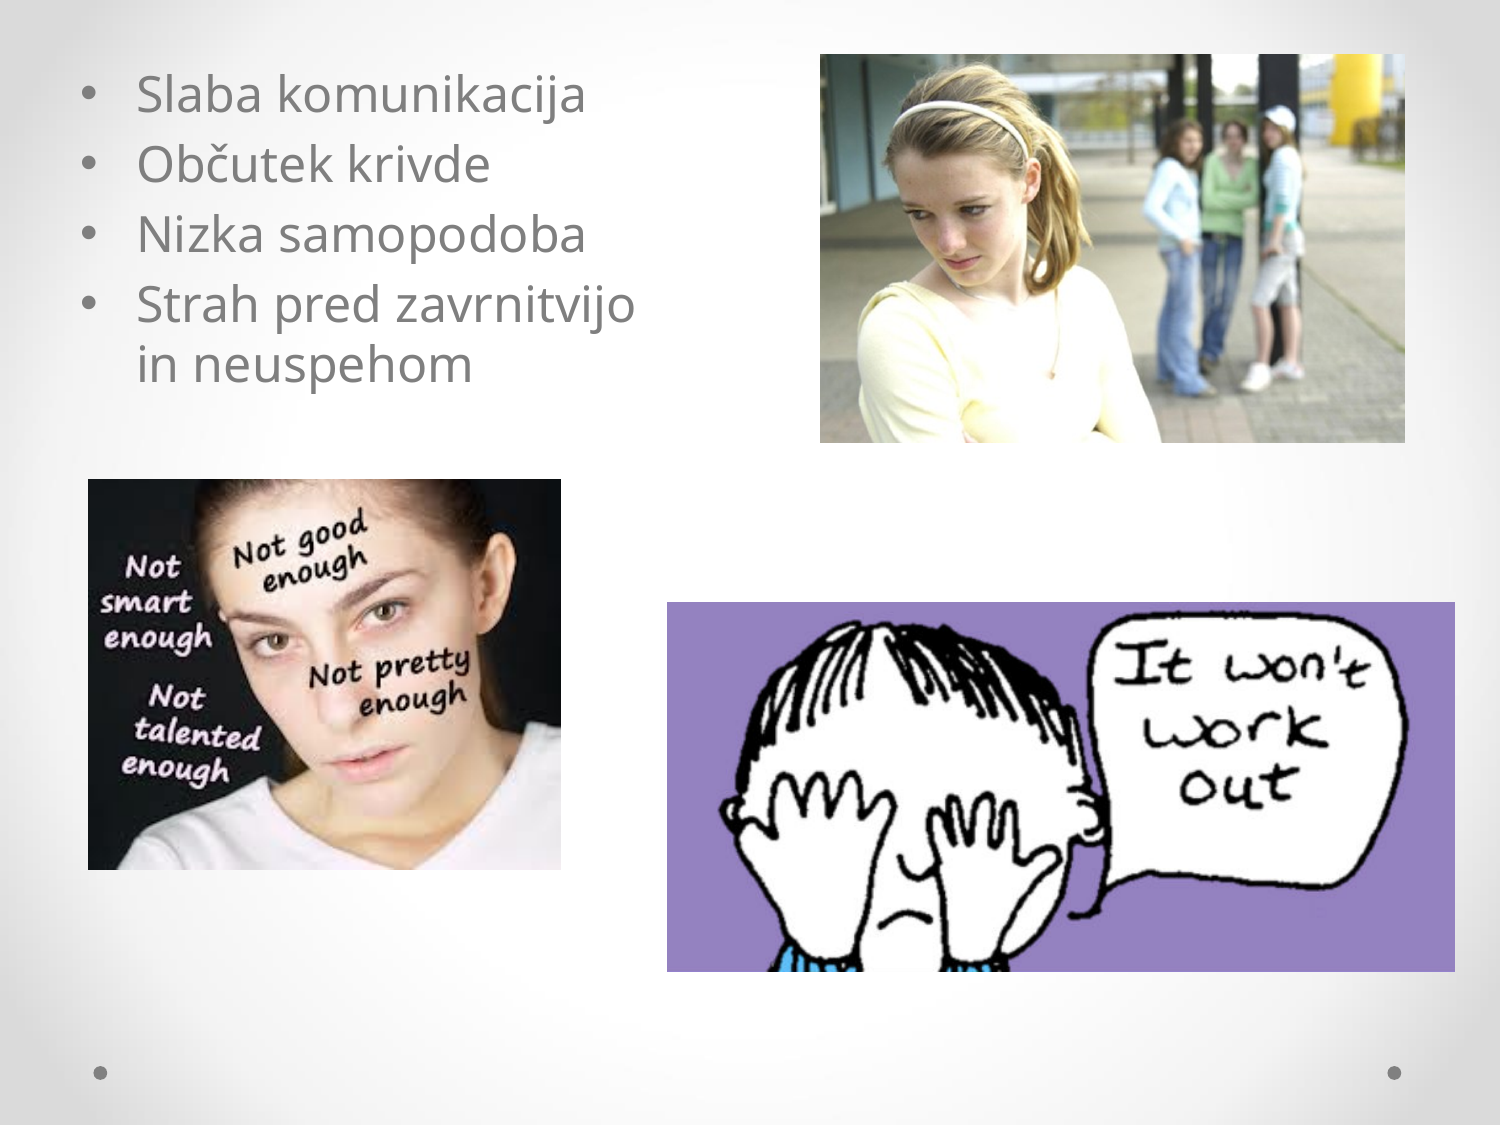

#
Slaba komunikacija
Občutek krivde
Nizka samopodoba
Strah pred zavrnitvijo in neuspehom